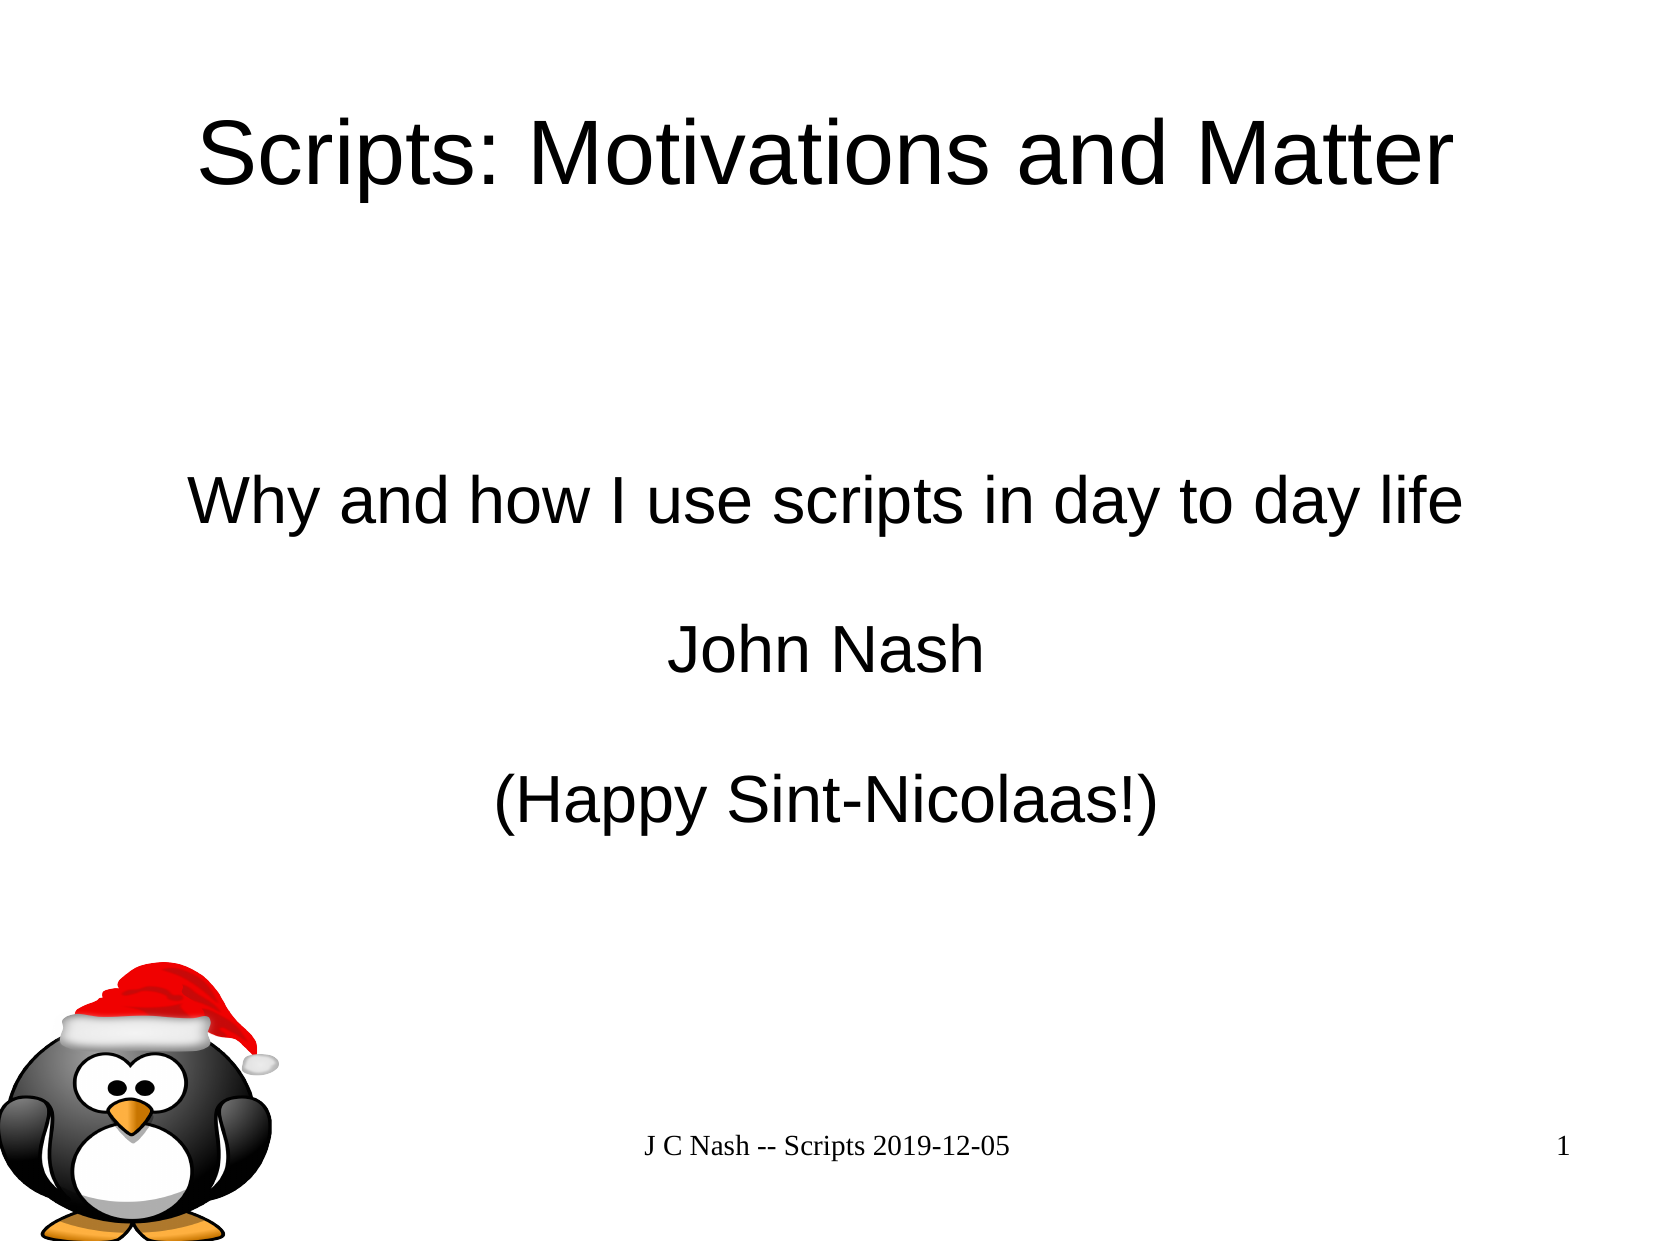

# Scripts: Motivations and Matter
Why and how I use scripts in day to day life
John Nash
(Happy Sint-Nicolaas!)
1